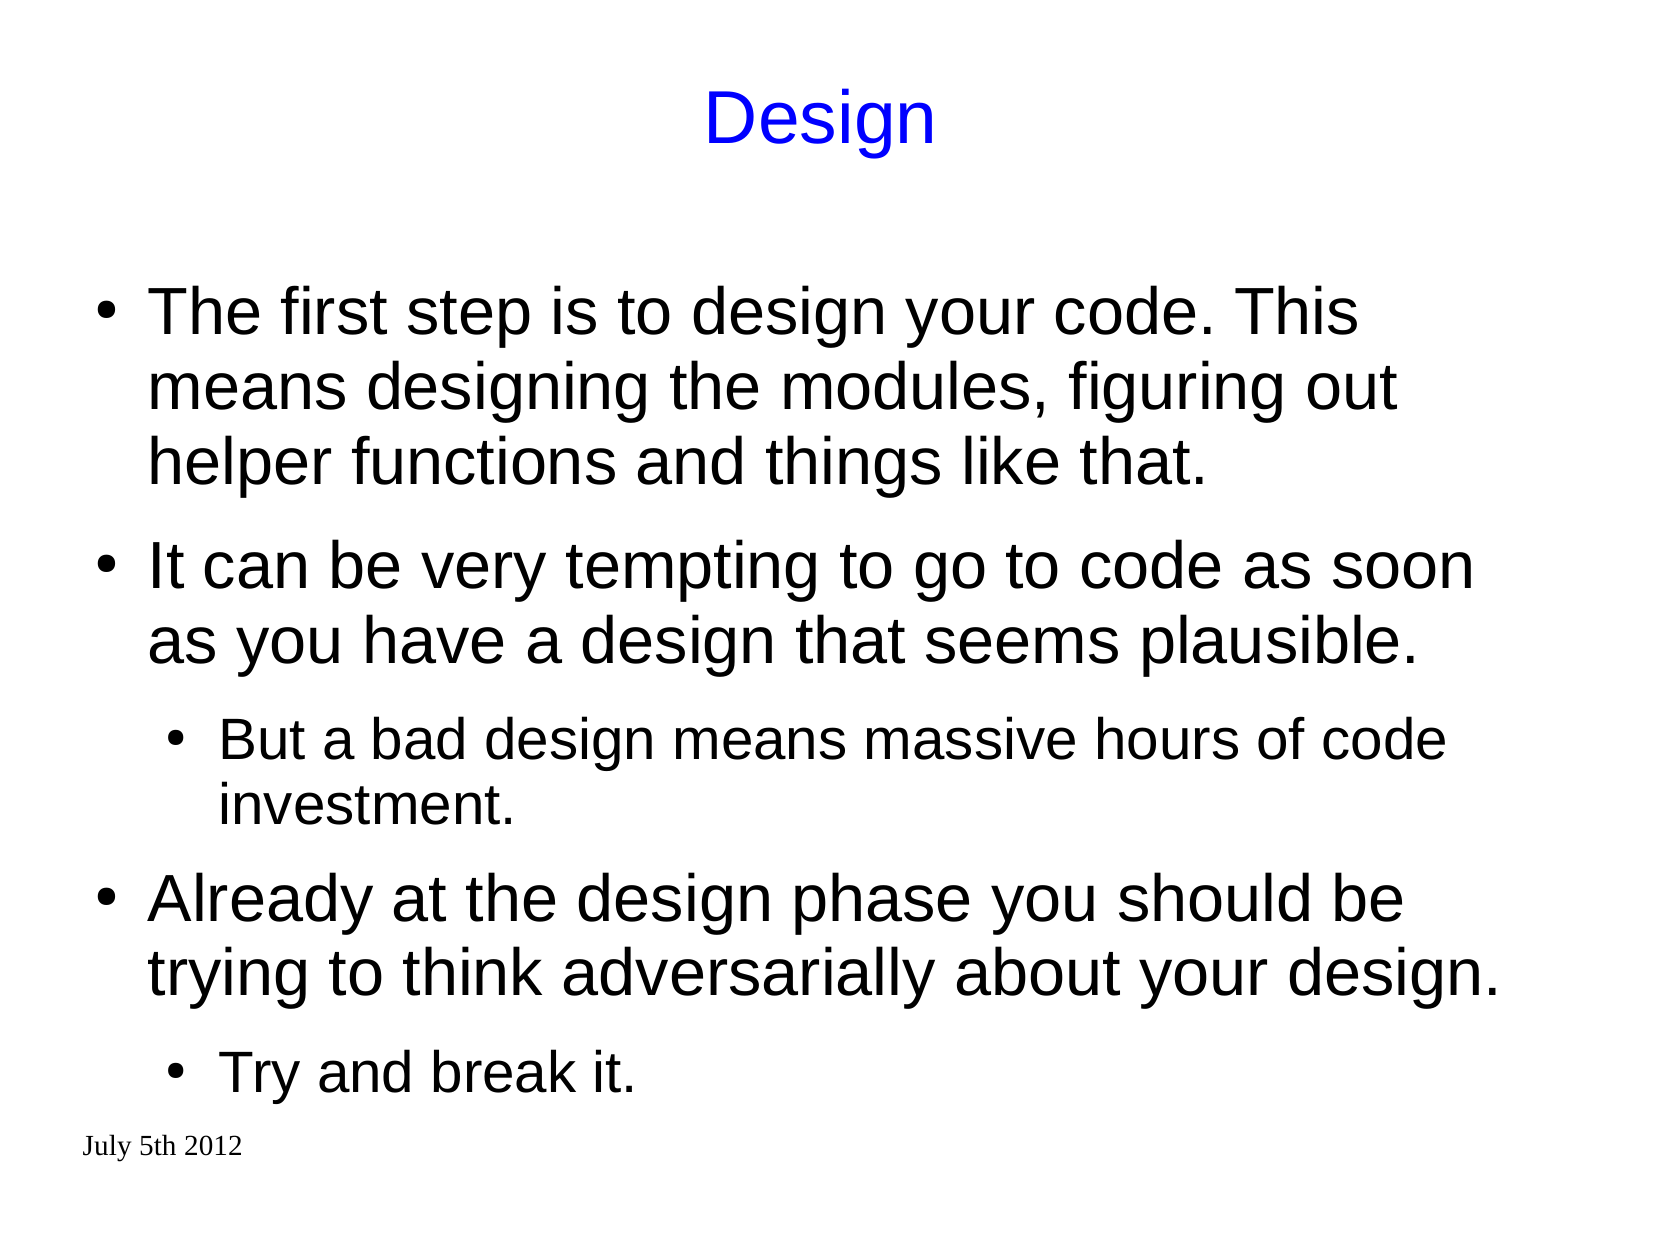

# Design
The first step is to design your code. This means designing the modules, figuring out helper functions and things like that.
It can be very tempting to go to code as soon as you have a design that seems plausible.
But a bad design means massive hours of code investment.
Already at the design phase you should be trying to think adversarially about your design.
Try and break it.
July 5th 2012